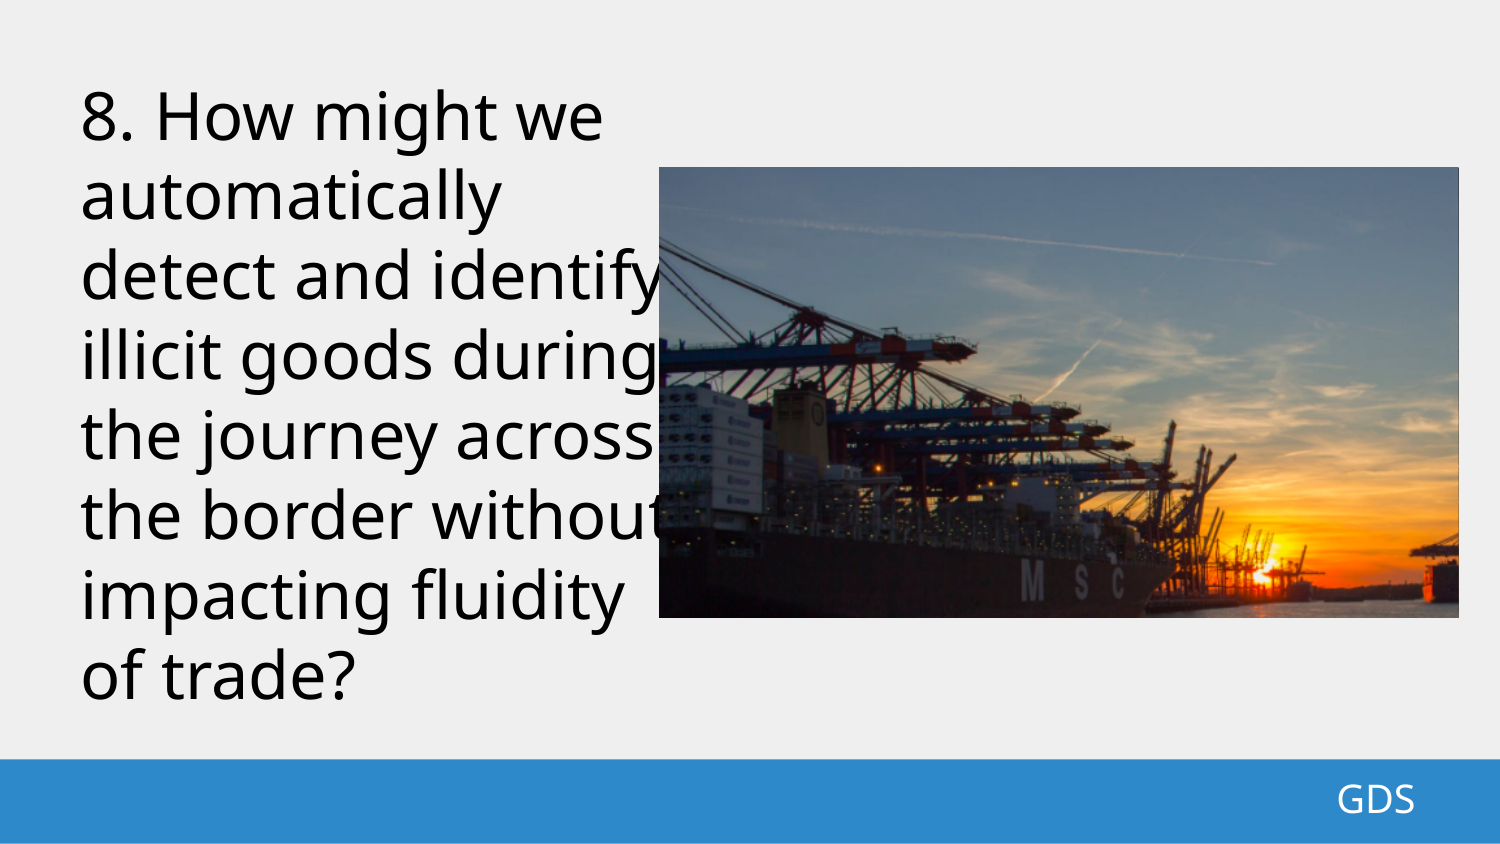

8. How might we automatically
detect and identify illicit goods during the journey across the border without impacting fluidity
of trade?